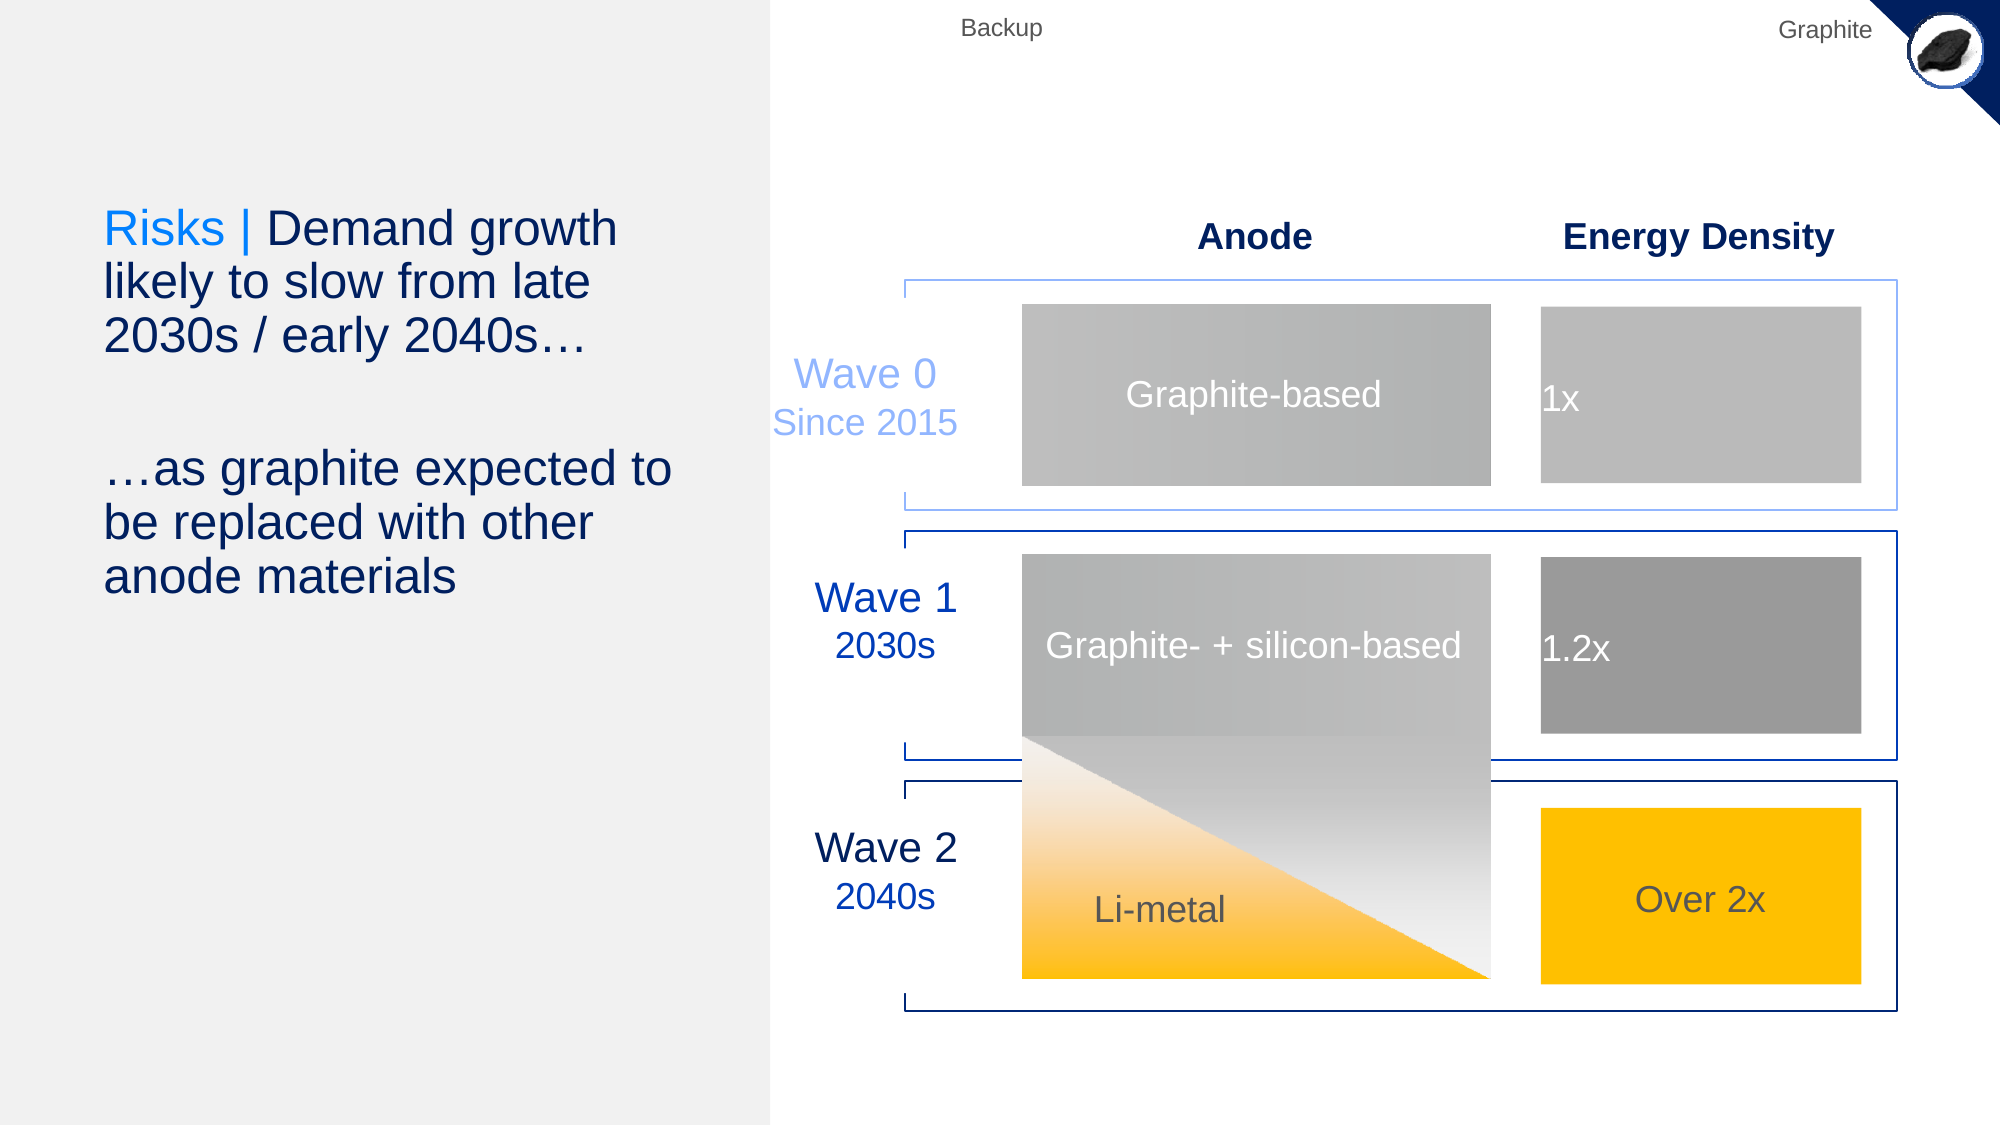

Backup
Graphite
# Risks | Demand growth likely to slow from late 2030s / early 2040s…
Anode
Energy Density
Wave 0
Since 2015
1x
Graphite-based
…as graphite expected to be replaced with other anode materials
1.2x
Wave 1
2030s
Graphite- + silicon-based
Over 2x
Wave 2
2040s
Li-metal